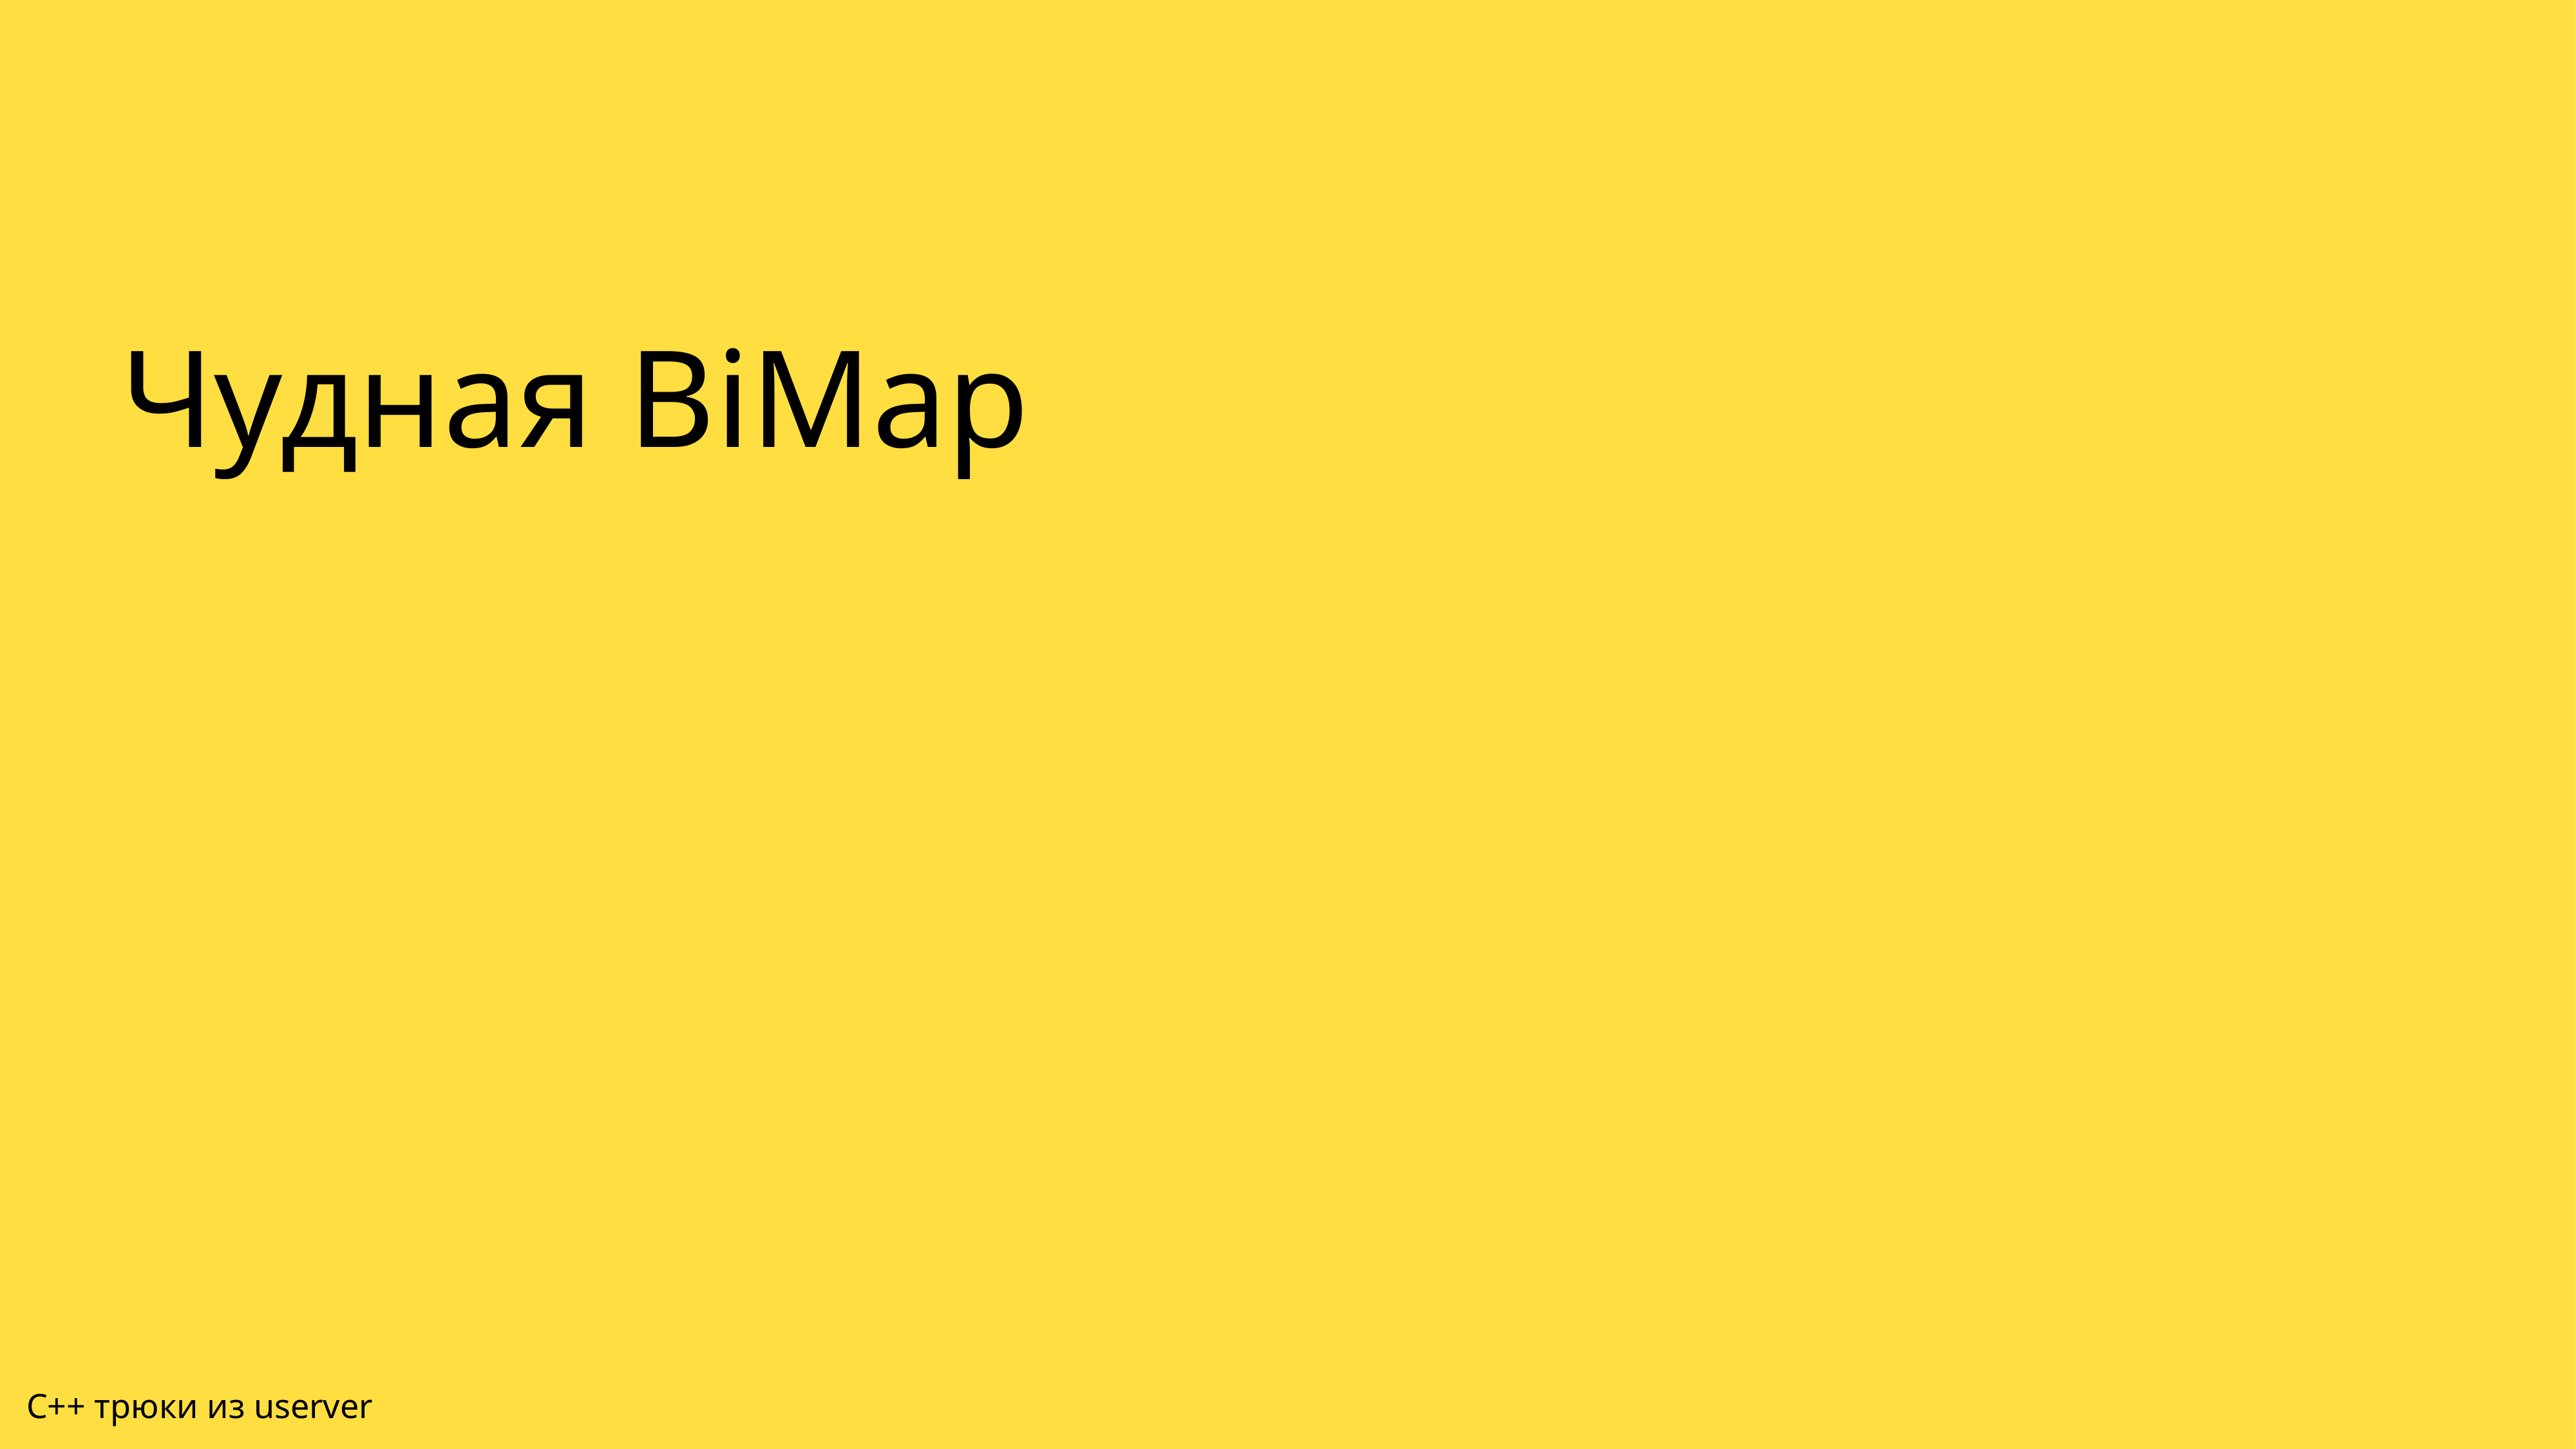

# Чудная BiMap
C++ трюки из userver